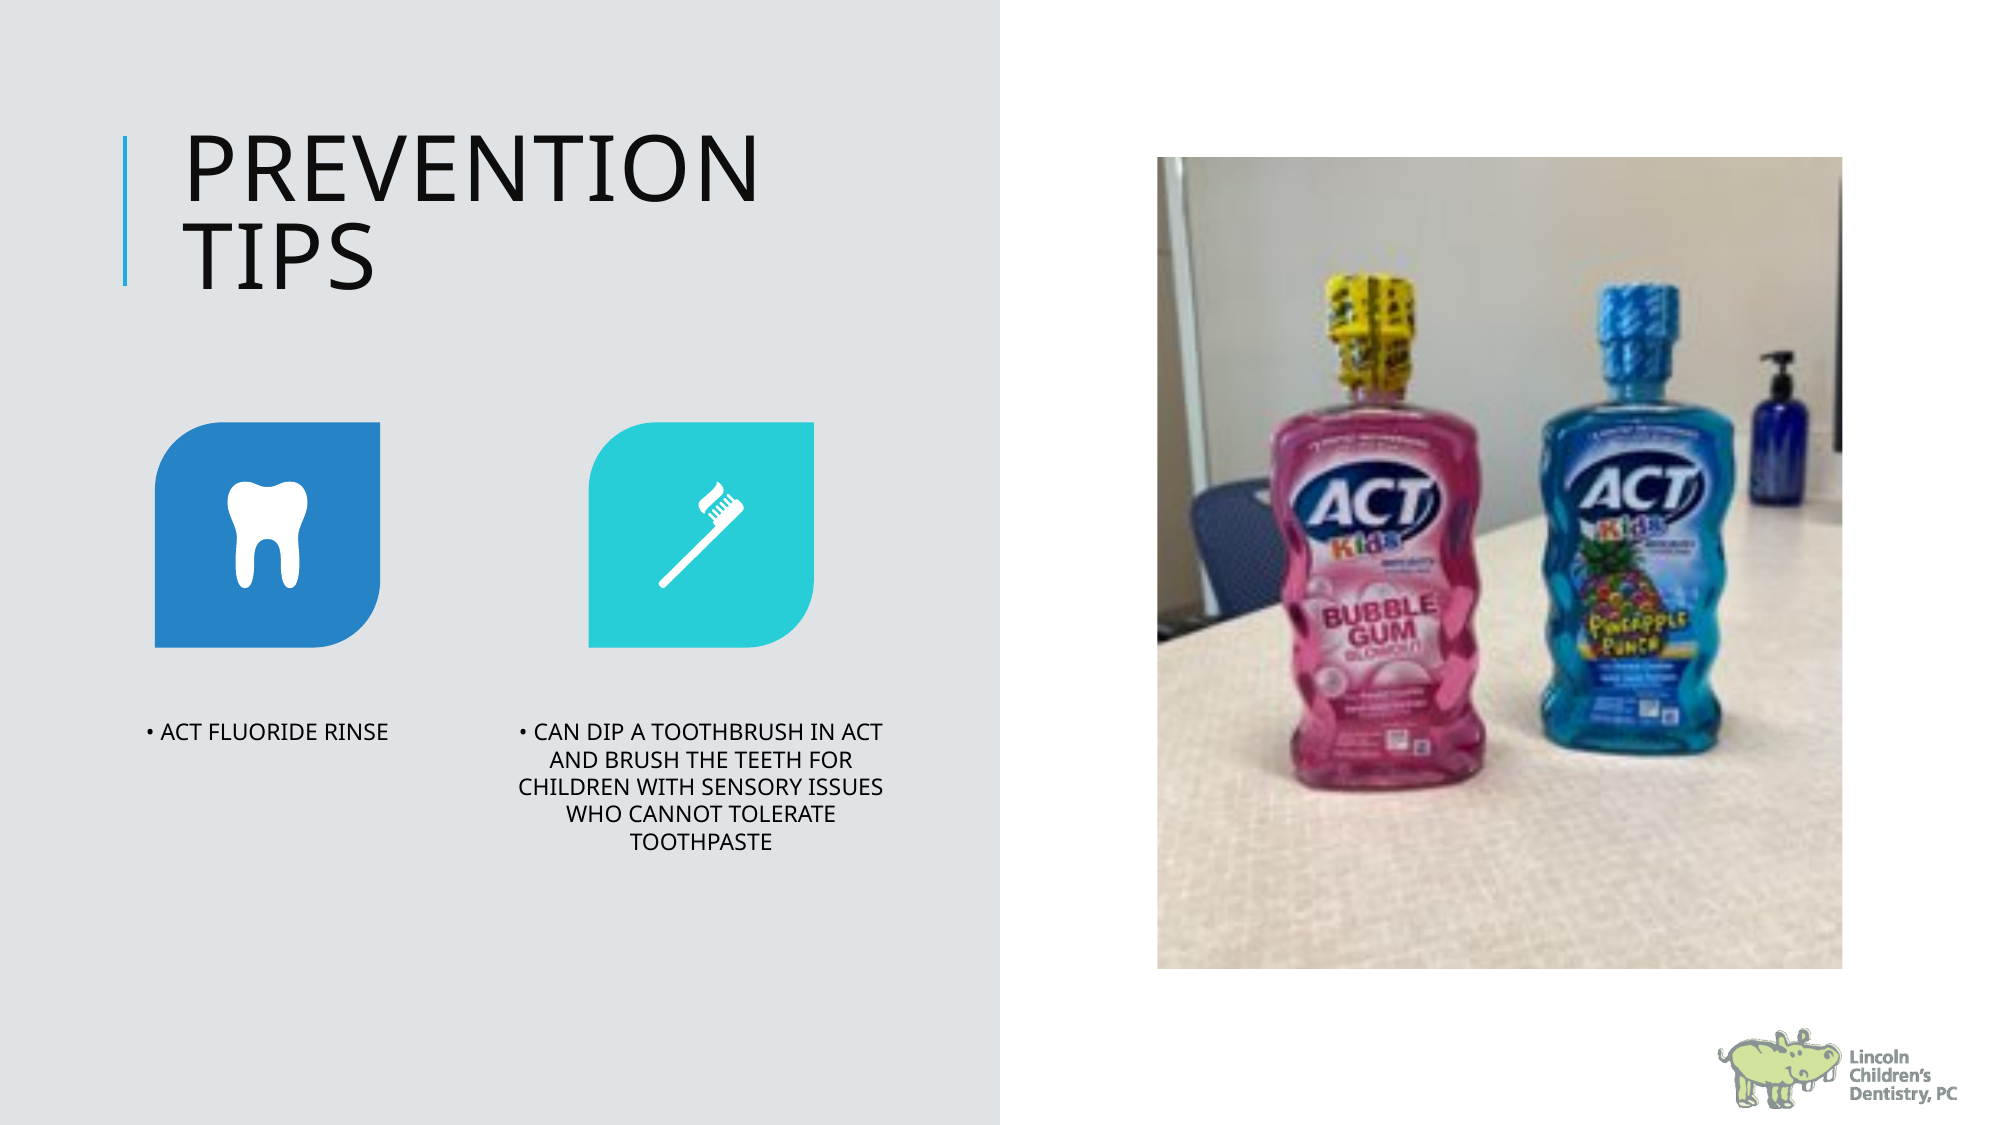

# Prevention tips
• ACT Fluoride Rinse
• Can dip a toothbrush in ACT and brush the teeth for children with sensory issues who cannot tolerate toothpaste